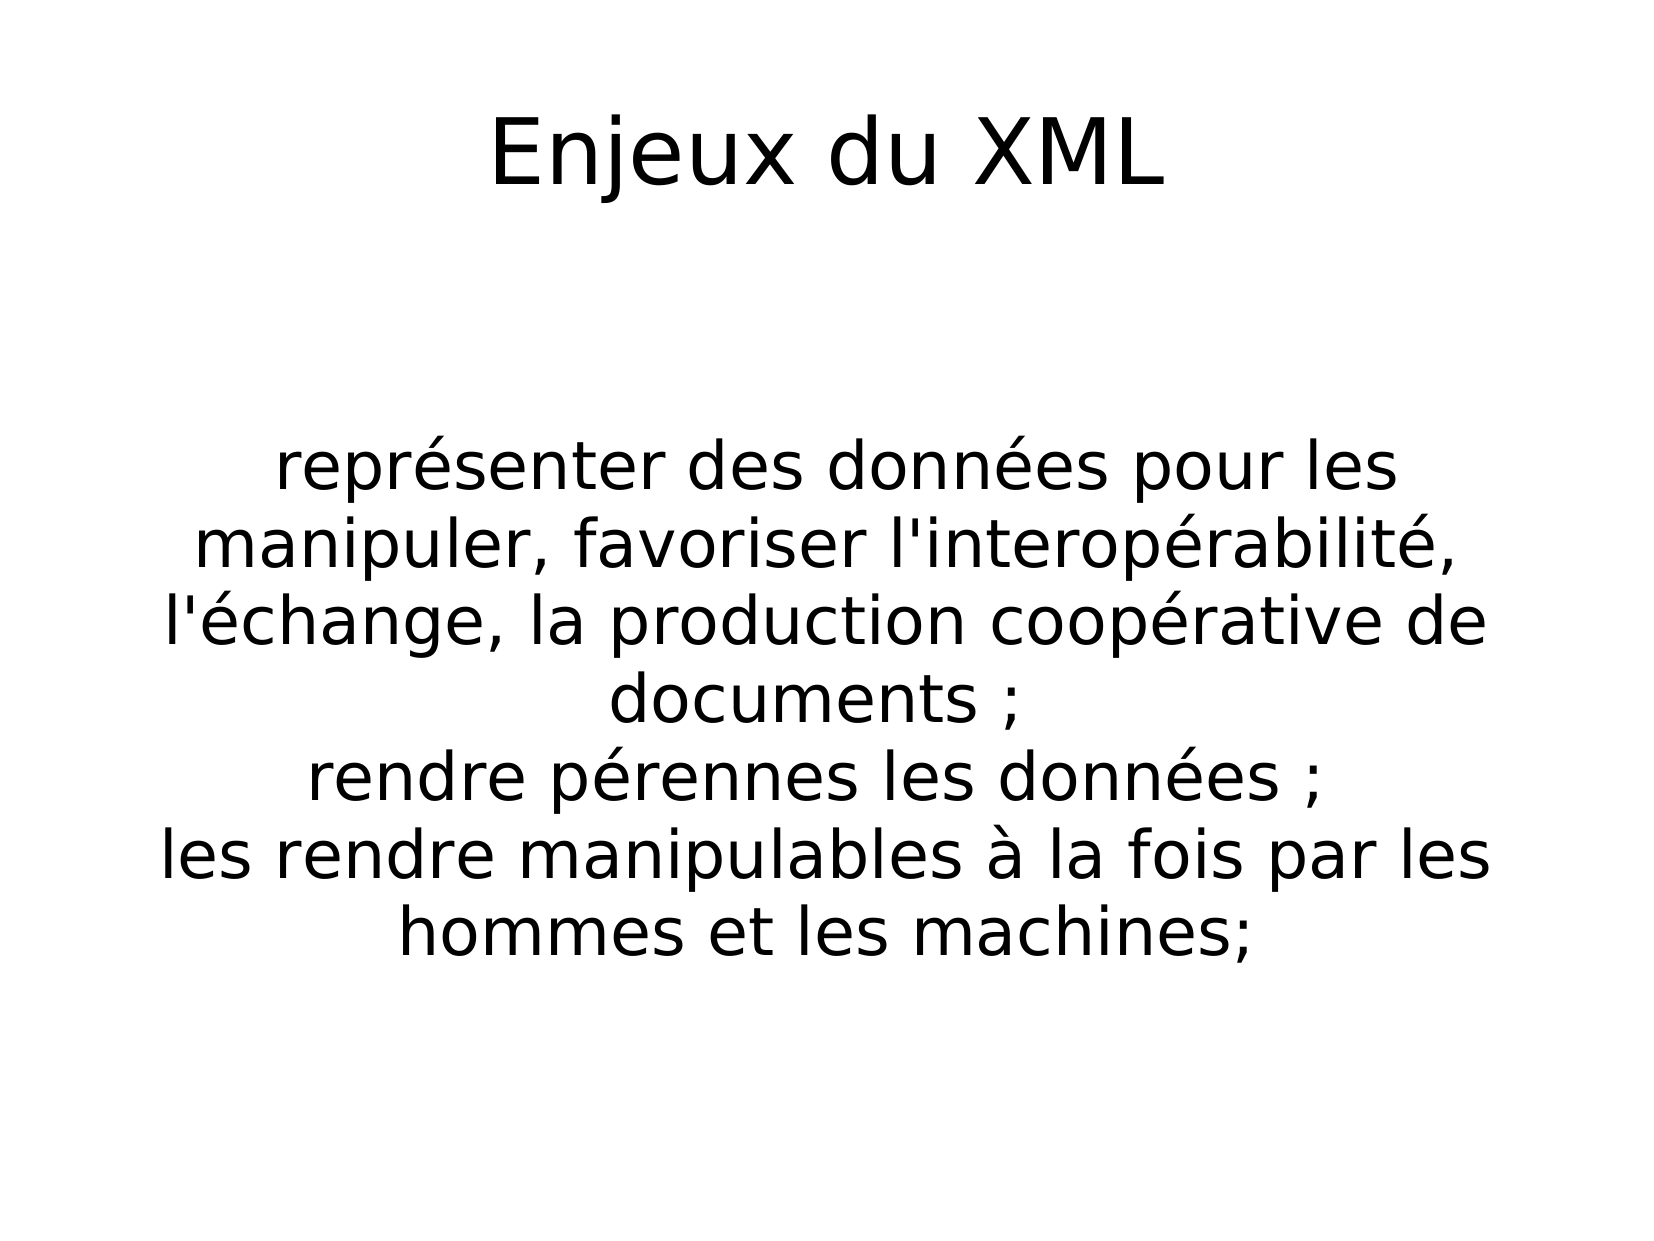

# Enjeux du XML
 représenter des données pour les manipuler, favoriser l'interopérabilité, l'échange, la production coopérative de documents ;
rendre pérennes les données ;
les rendre manipulables à la fois par les hommes et les machines;